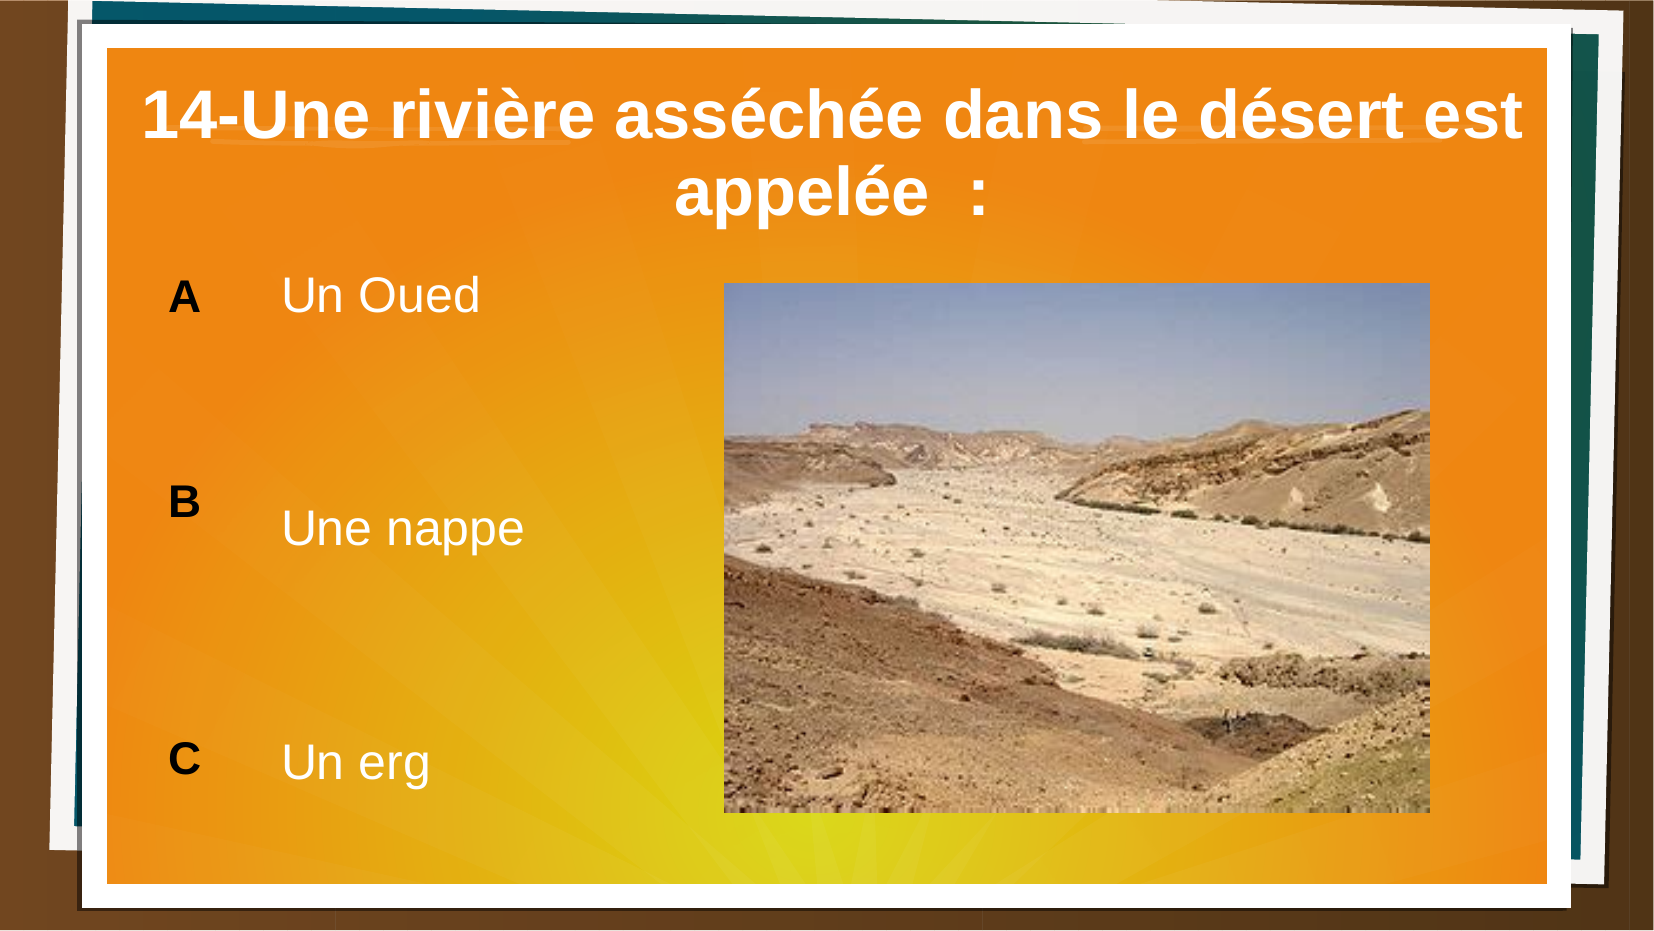

# 14-Une rivière asséchée dans le désert est appelée  :
Un Oued
Une nappe
Un erg
A			B				C